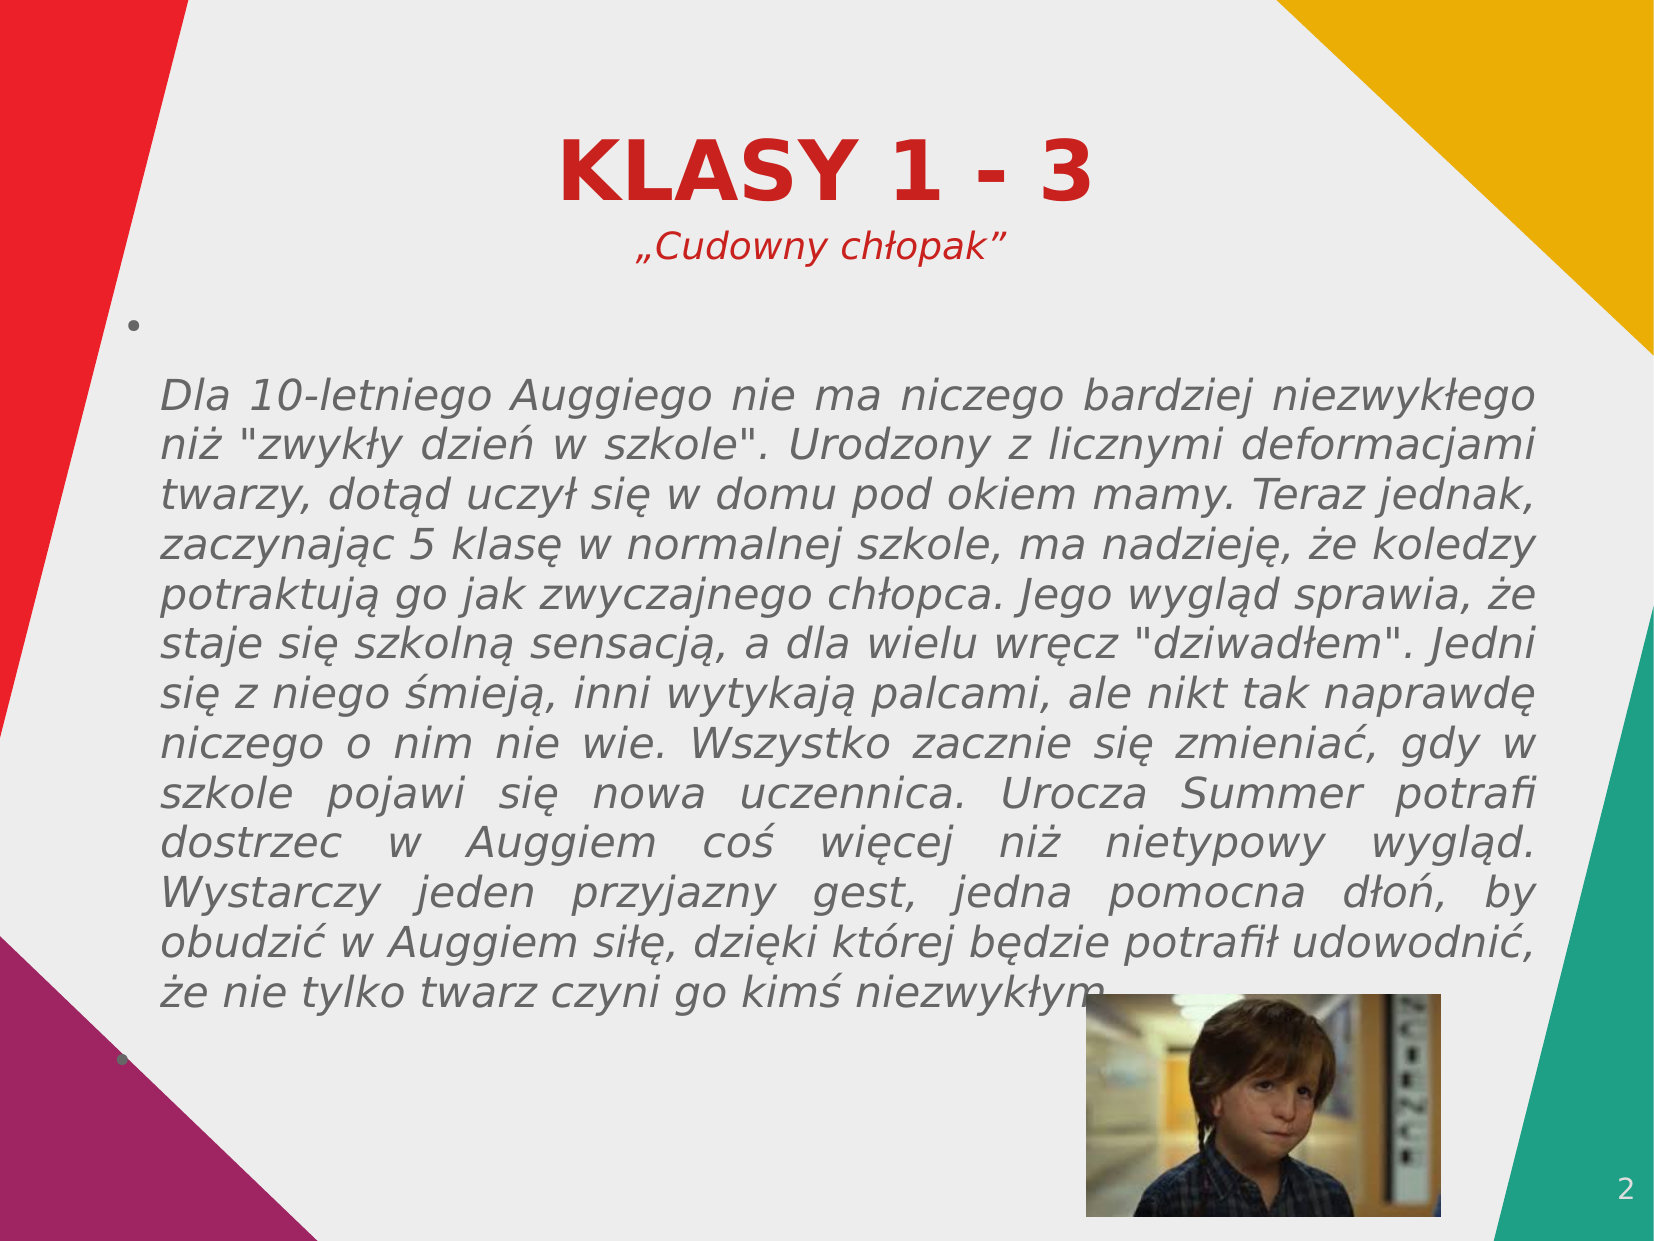

# KLASY 1 - 3
„Cudowny chłopak”
Dla 10-letniego Auggiego nie ma niczego bardziej niezwykłego niż "zwykły dzień w szkole". Urodzony z licznymi deformacjami twarzy, dotąd uczył się w domu pod okiem mamy. Teraz jednak, zaczynając 5 klasę w normalnej szkole, ma nadzieję, że koledzy potraktują go jak zwyczajnego chłopca. Jego wygląd sprawia, że staje się szkolną sensacją, a dla wielu wręcz "dziwadłem". Jedni się z niego śmieją, inni wytykają palcami, ale nikt tak naprawdę niczego o nim nie wie. Wszystko zacznie się zmieniać, gdy w szkole pojawi się nowa uczennica. Urocza Summer potrafi dostrzec w Auggiem coś więcej niż nietypowy wygląd. Wystarczy jeden przyjazny gest, jedna pomocna dłoń, by obudzić w Auggiem siłę, dzięki której będzie potrafił udowodnić, że nie tylko twarz czyni go kimś niezwykłym.
2